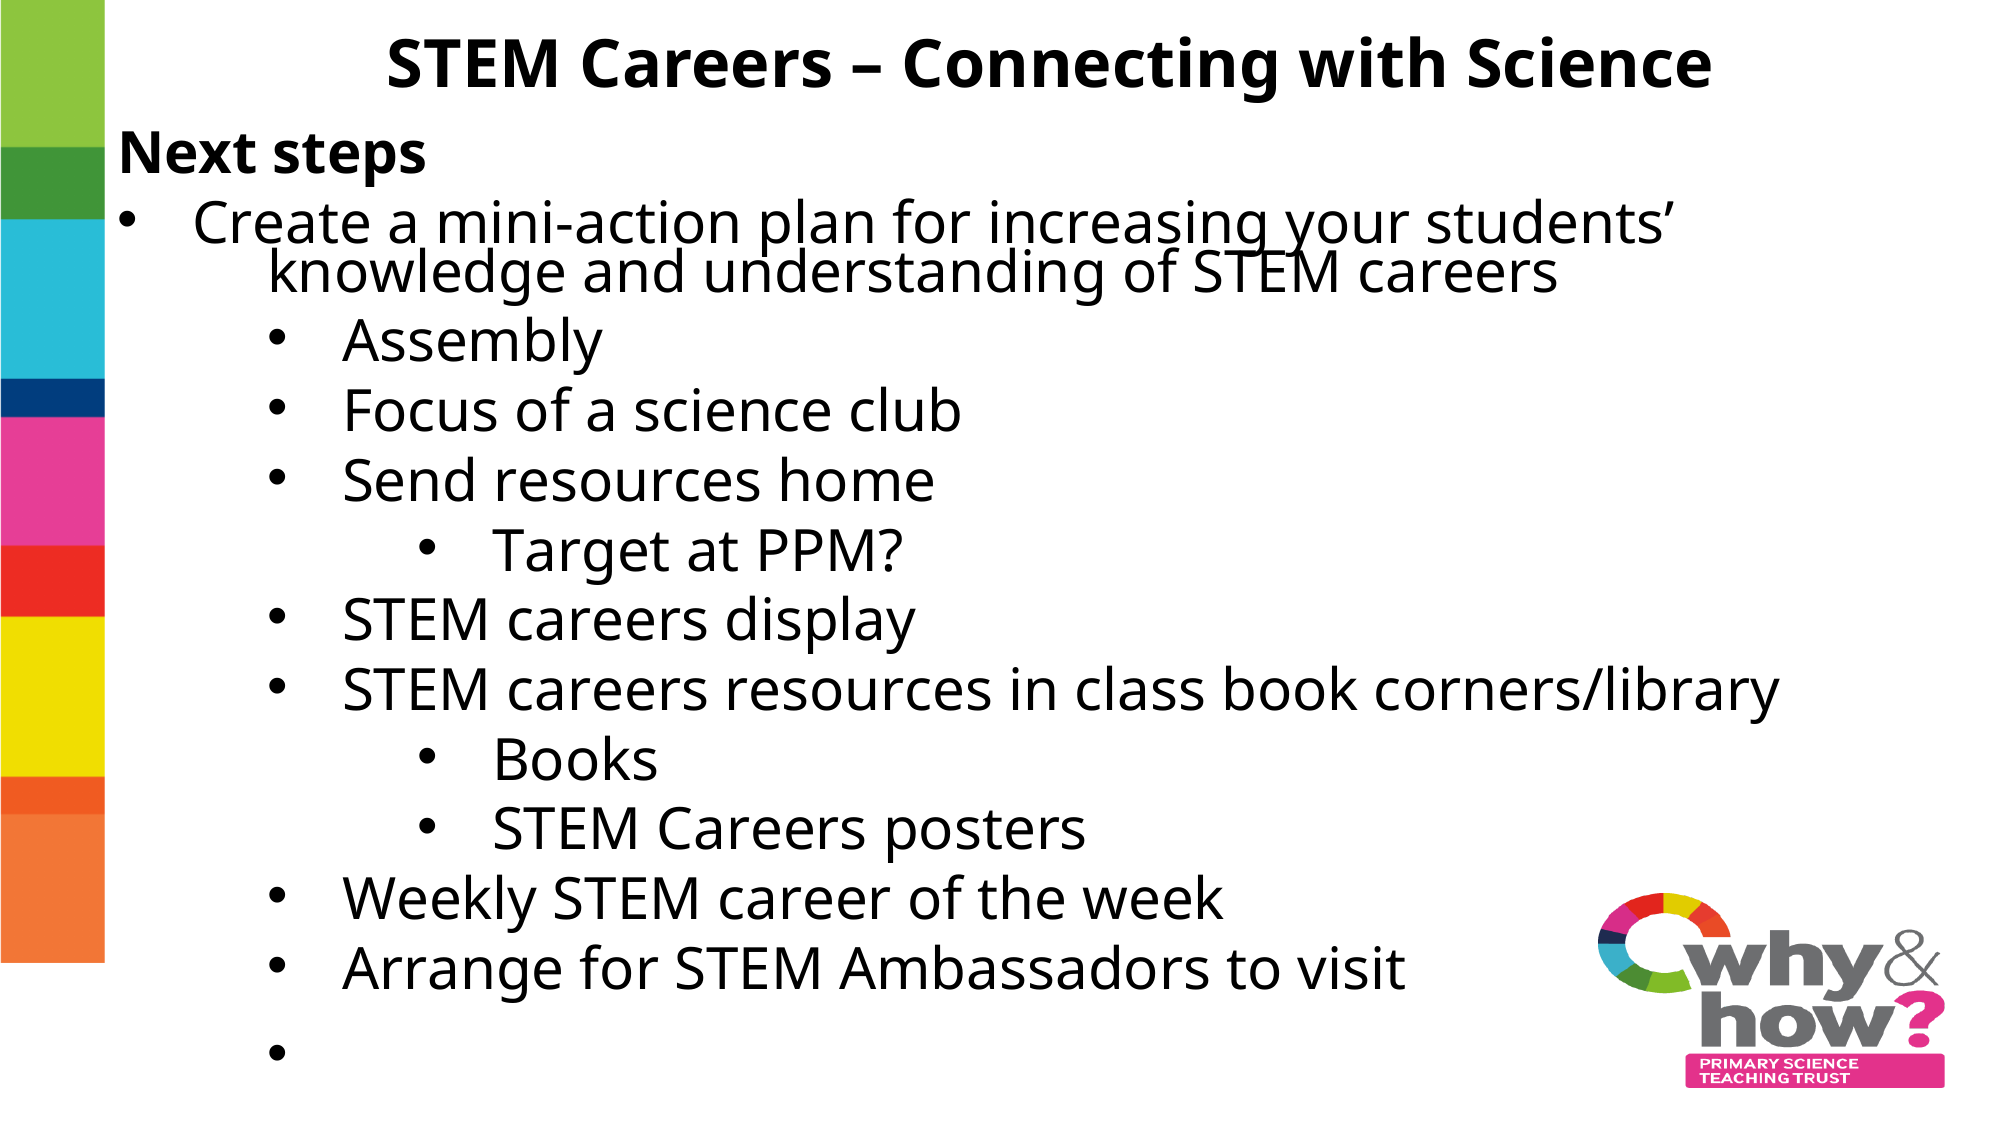

STEM Careers – Connecting with Science
Next steps
Create a mini-action plan for increasing your students’ knowledge and understanding of STEM careers
Assembly
Focus of a science club
Send resources home
Target at PPM?
STEM careers display
STEM careers resources in class book corners/library
Books
STEM Careers posters
Weekly STEM career of the week
Arrange for STEM Ambassadors to visit